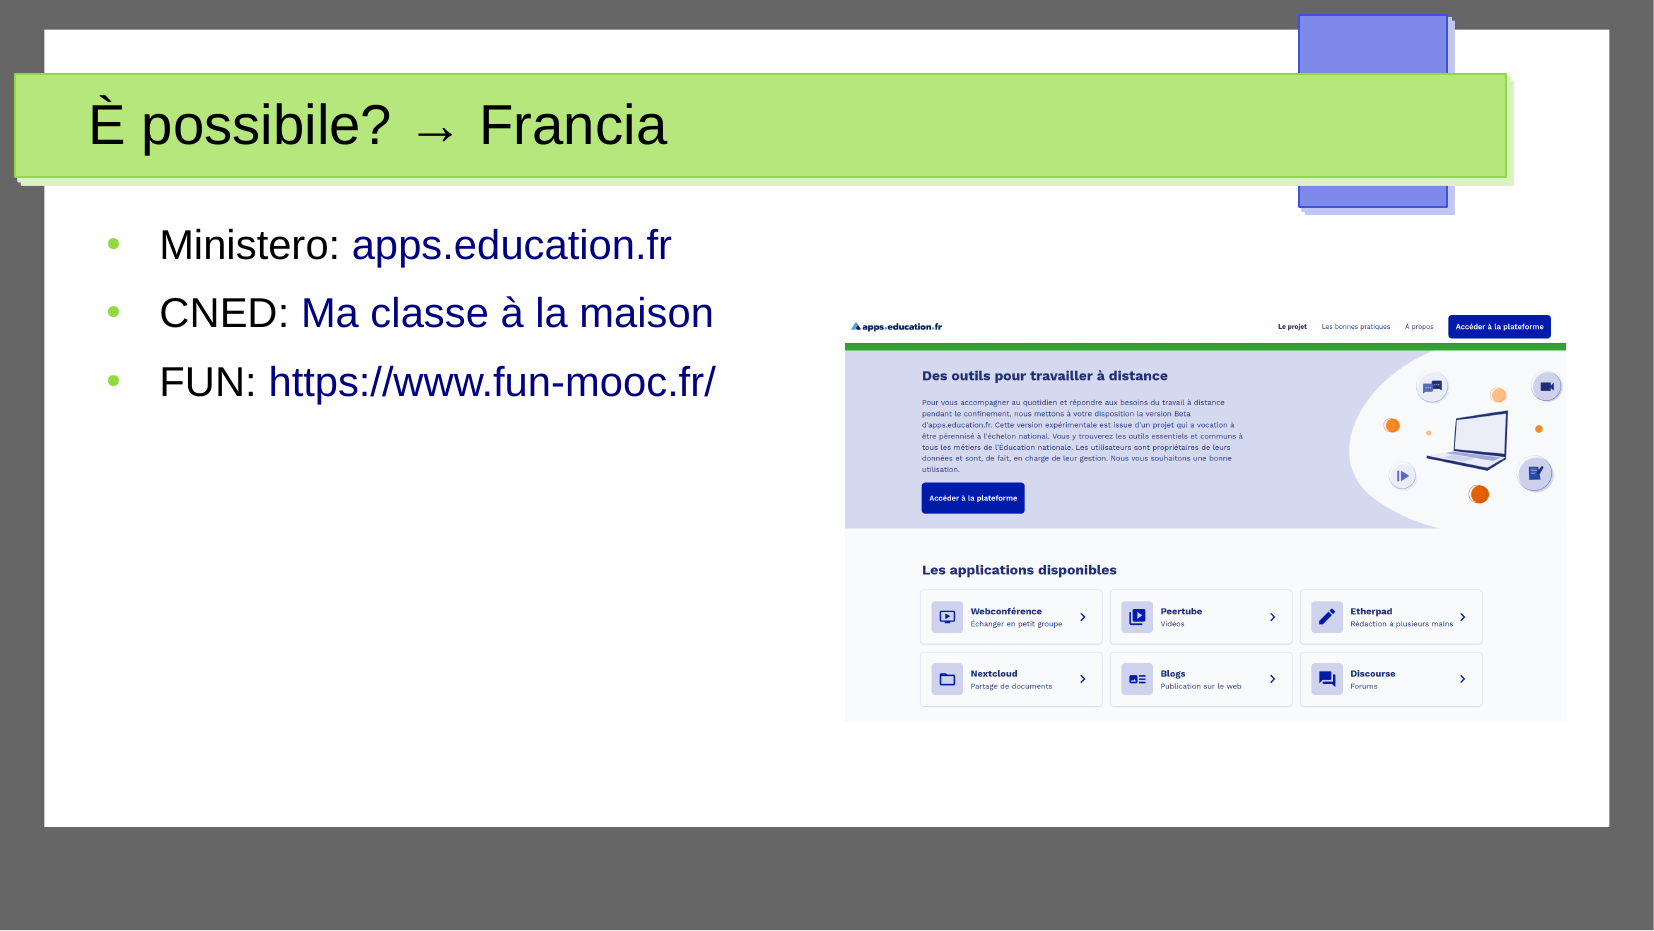

# È possibile? → Francia
Ministero: apps.education.fr
CNED: Ma classe à la maison
FUN: https://www.fun-mooc.fr/